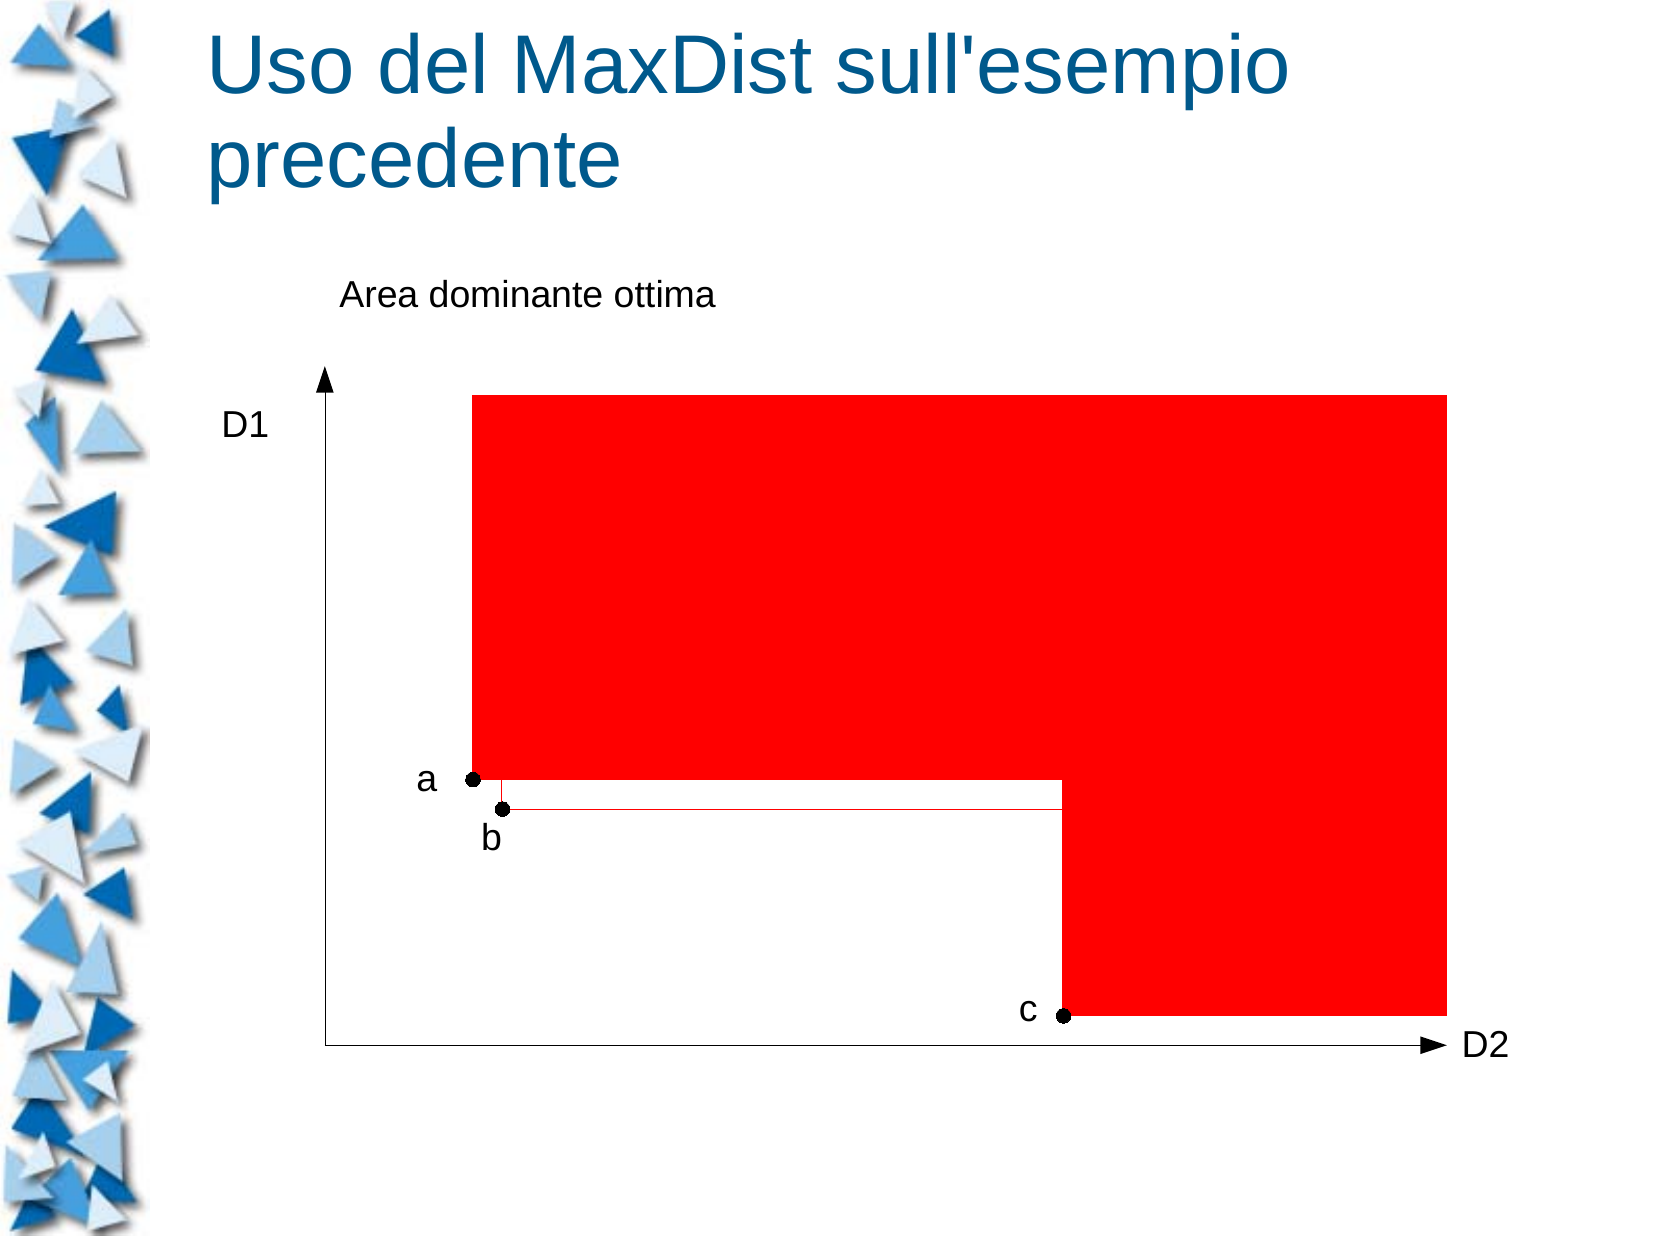

# Uso del MaxDist sull'esempio precedente
Area dominante ottima
D1
a
b
c
D2